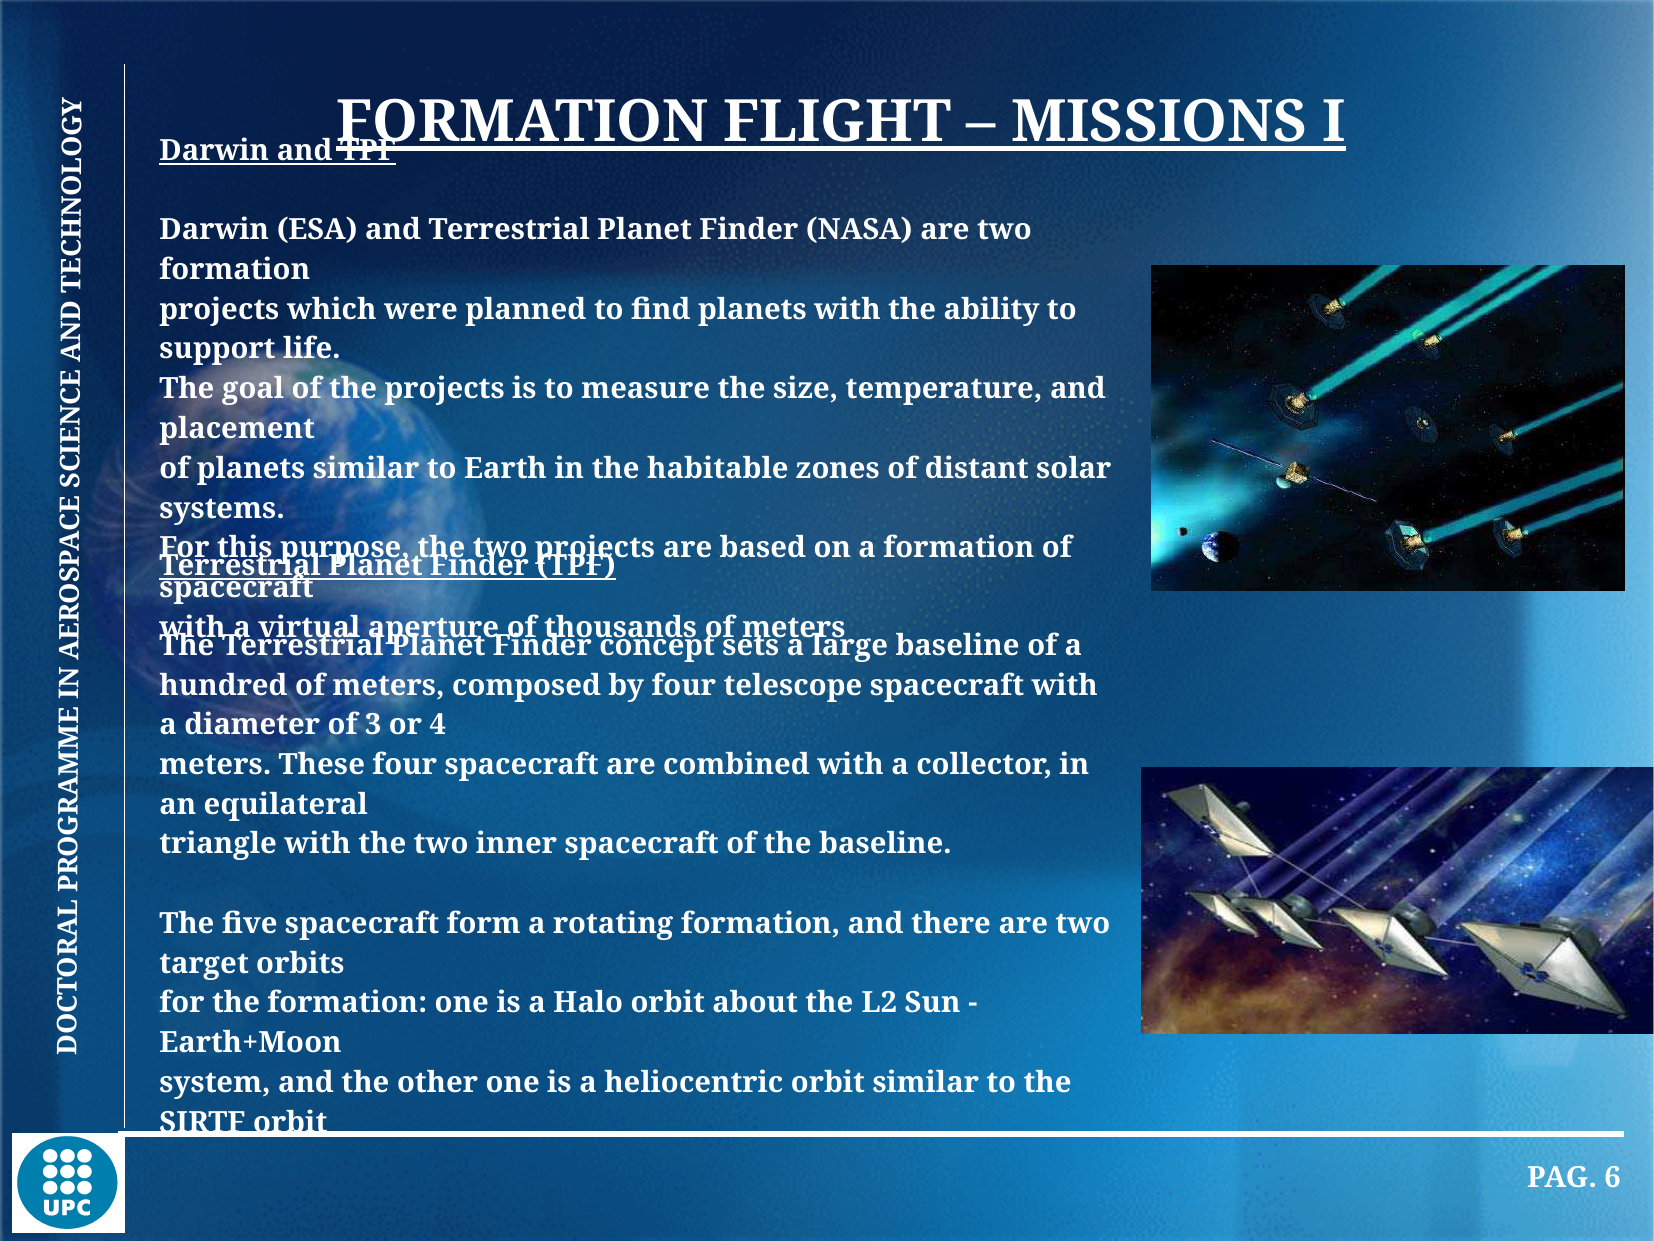

FORMATION FLIGHT – MISSIONS I
Darwin and TPF
Darwin (ESA) and Terrestrial Planet Finder (NASA) are two formation
projects which were planned to find planets with the ability to support life.
The goal of the projects is to measure the size, temperature, and placement
of planets similar to Earth in the habitable zones of distant solar systems.
For this purpose, the two projects are based on a formation of spacecraft
with a virtual aperture of thousands of meters
# DOCTORAL PROGRAMME IN AEROSPACE SCIENCE AND TECHNOLOGY
Terrestrial Planet Finder (TPF)
The Terrestrial Planet Finder concept sets a large baseline of a hundred of meters, composed by four telescope spacecraft with a diameter of 3 or 4
meters. These four spacecraft are combined with a collector, in an equilateral
triangle with the two inner spacecraft of the baseline.
The five spacecraft form a rotating formation, and there are two target orbits
for the formation: one is a Halo orbit about the L2 Sun - Earth+Moon
system, and the other one is a heliocentric orbit similar to the SIRTF orbit
PAG. 6